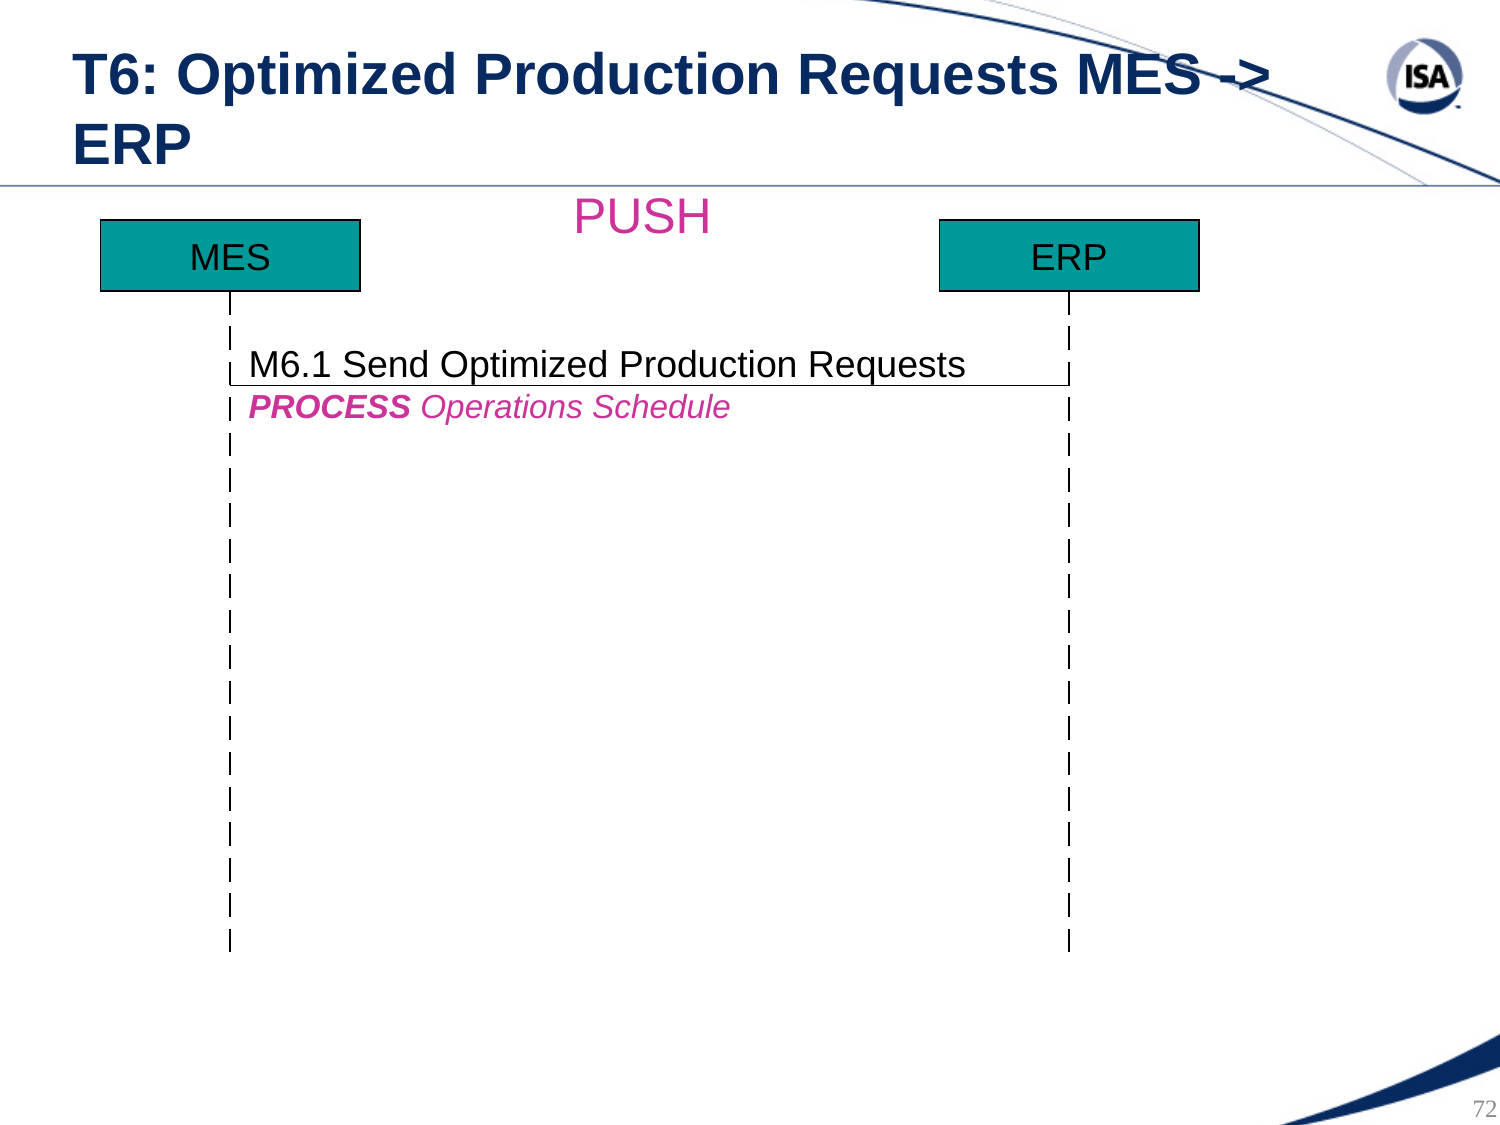

# T6: Optimized Production Requests MES -> ERP
PUSH
MES
ERP
M6.1 Send Optimized Production Requests
PROCESS Operations Schedule